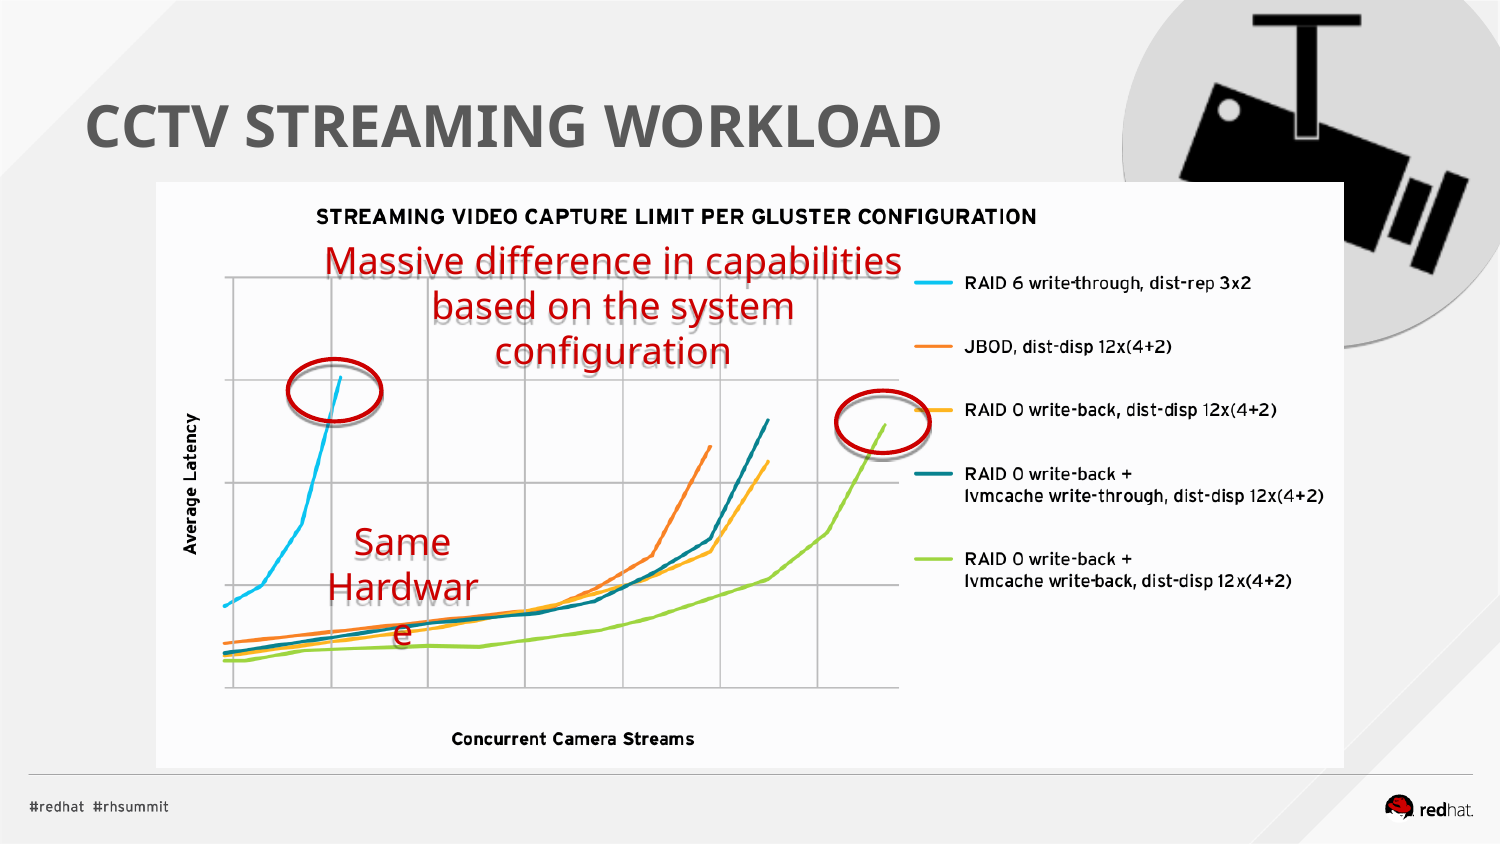

CCTV STREAMING WORKLOAD
Massive difference in capabilities
based on the system configuration
Same
Hardware